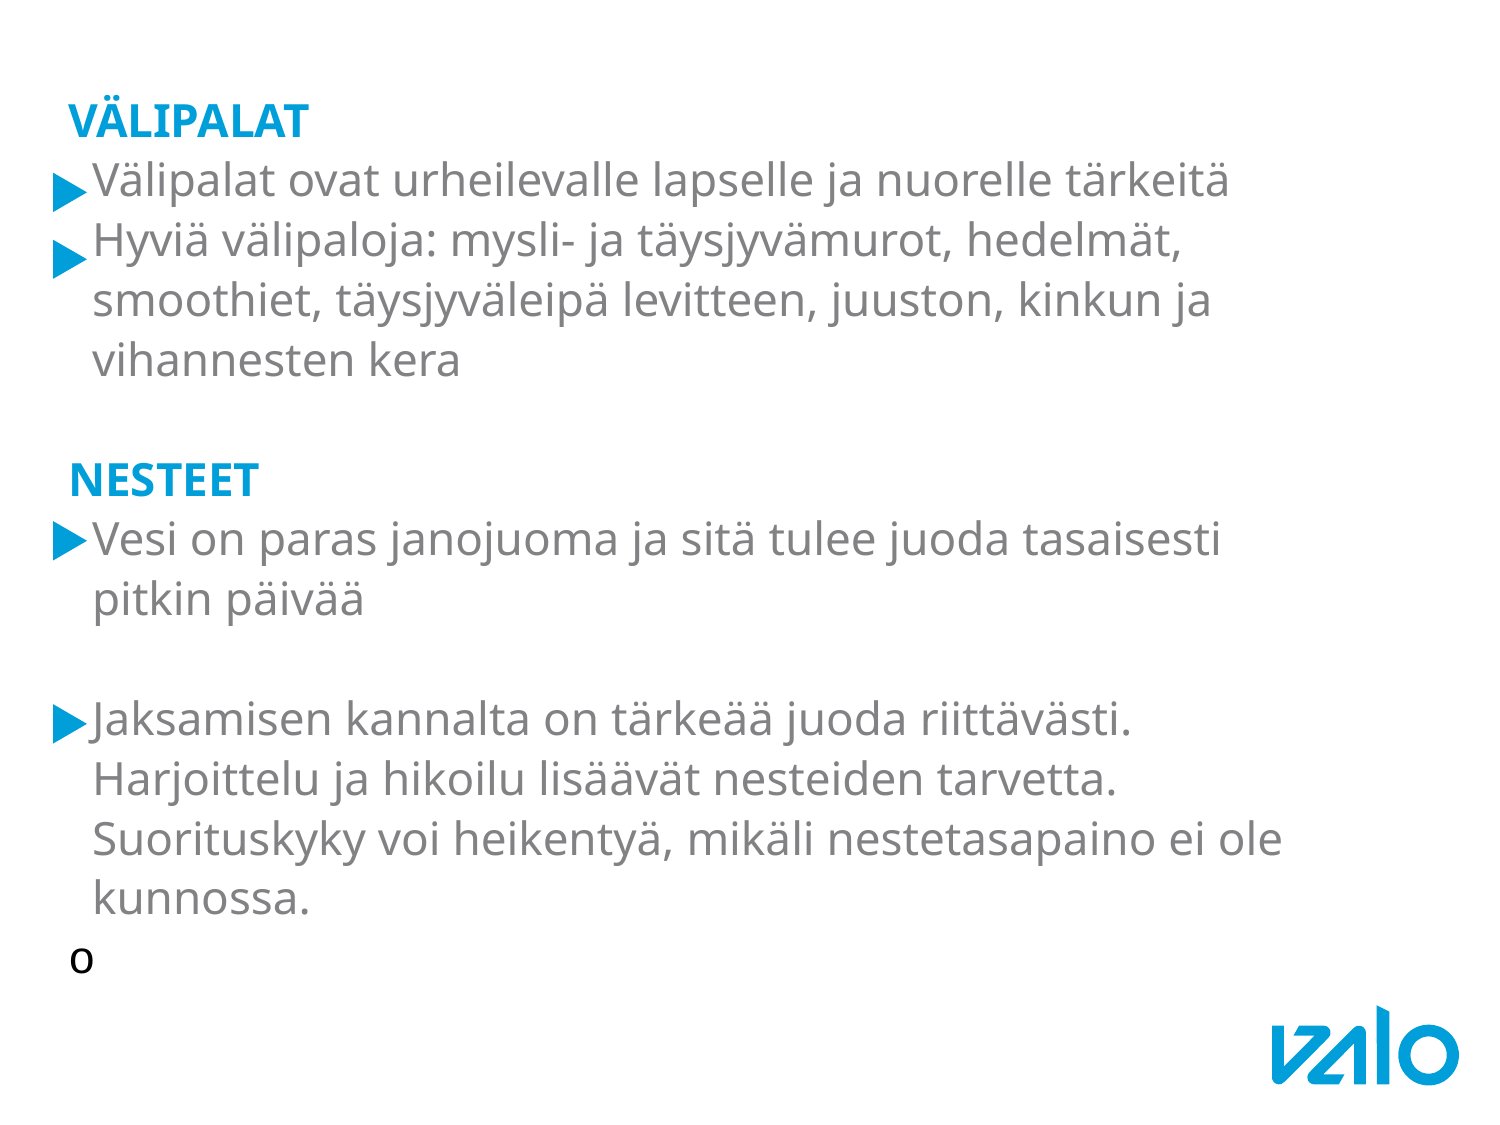

# VÄLIPALAT
 Välipalat ovat urheilevalle lapselle ja nuorelle tärkeitä
 Hyviä välipaloja: mysli- ja täysjyvämurot, hedelmät,
 smoothiet, täysjyväleipä levitteen, juuston, kinkun ja
 vihannesten kera
NESTEET
 Vesi on paras janojuoma ja sitä tulee juoda tasaisesti
 pitkin päivää
 Jaksamisen kannalta on tärkeää juoda riittävästi.
 Harjoittelu ja hikoilu lisäävät nesteiden tarvetta.
 Suorituskyky voi heikentyä, mikäli nestetasapaino ei ole
 kunnossa.